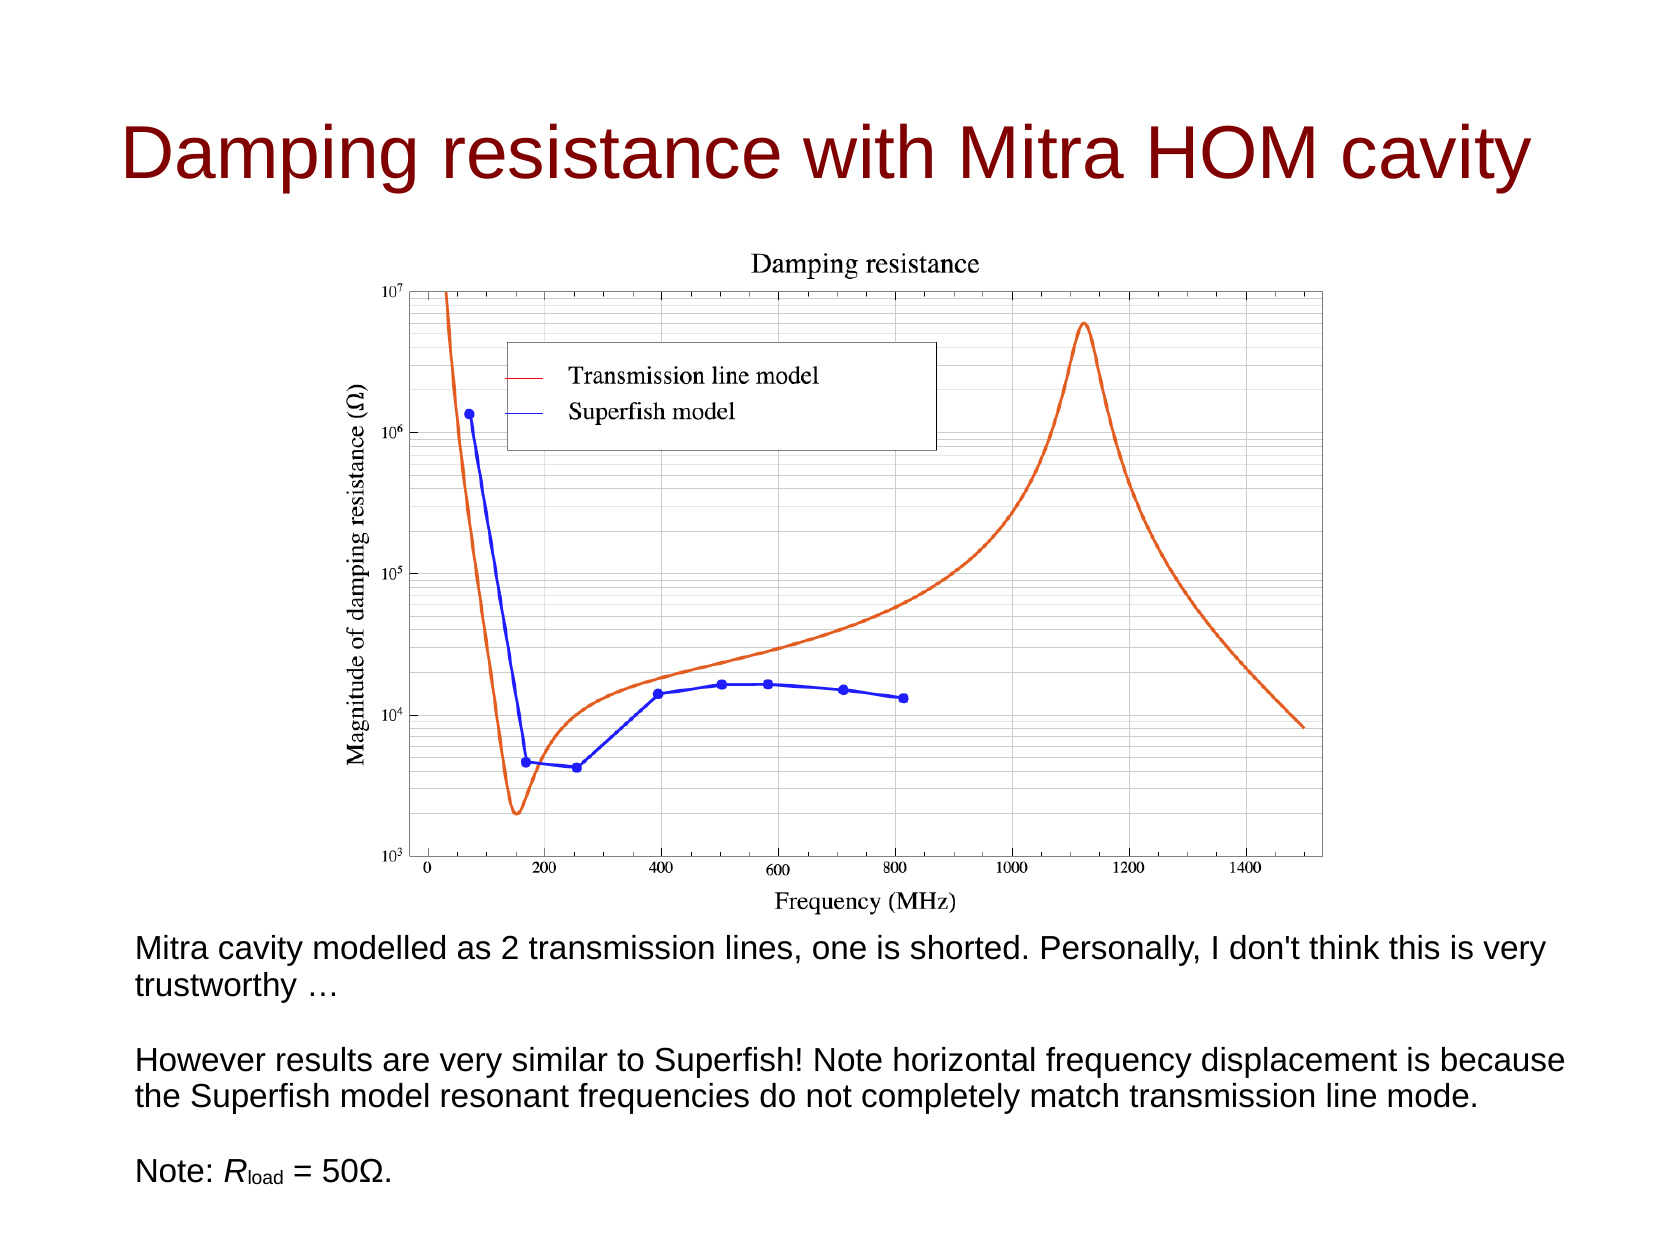

# Damping resistance with Mitra HOM cavity
Mitra cavity modelled as 2 transmission lines, one is shorted. Personally, I don't think this is very trustworthy …
However results are very similar to Superfish! Note horizontal frequency displacement is because the Superfish model resonant frequencies do not completely match transmission line mode.
Note: Rload = 50Ω.